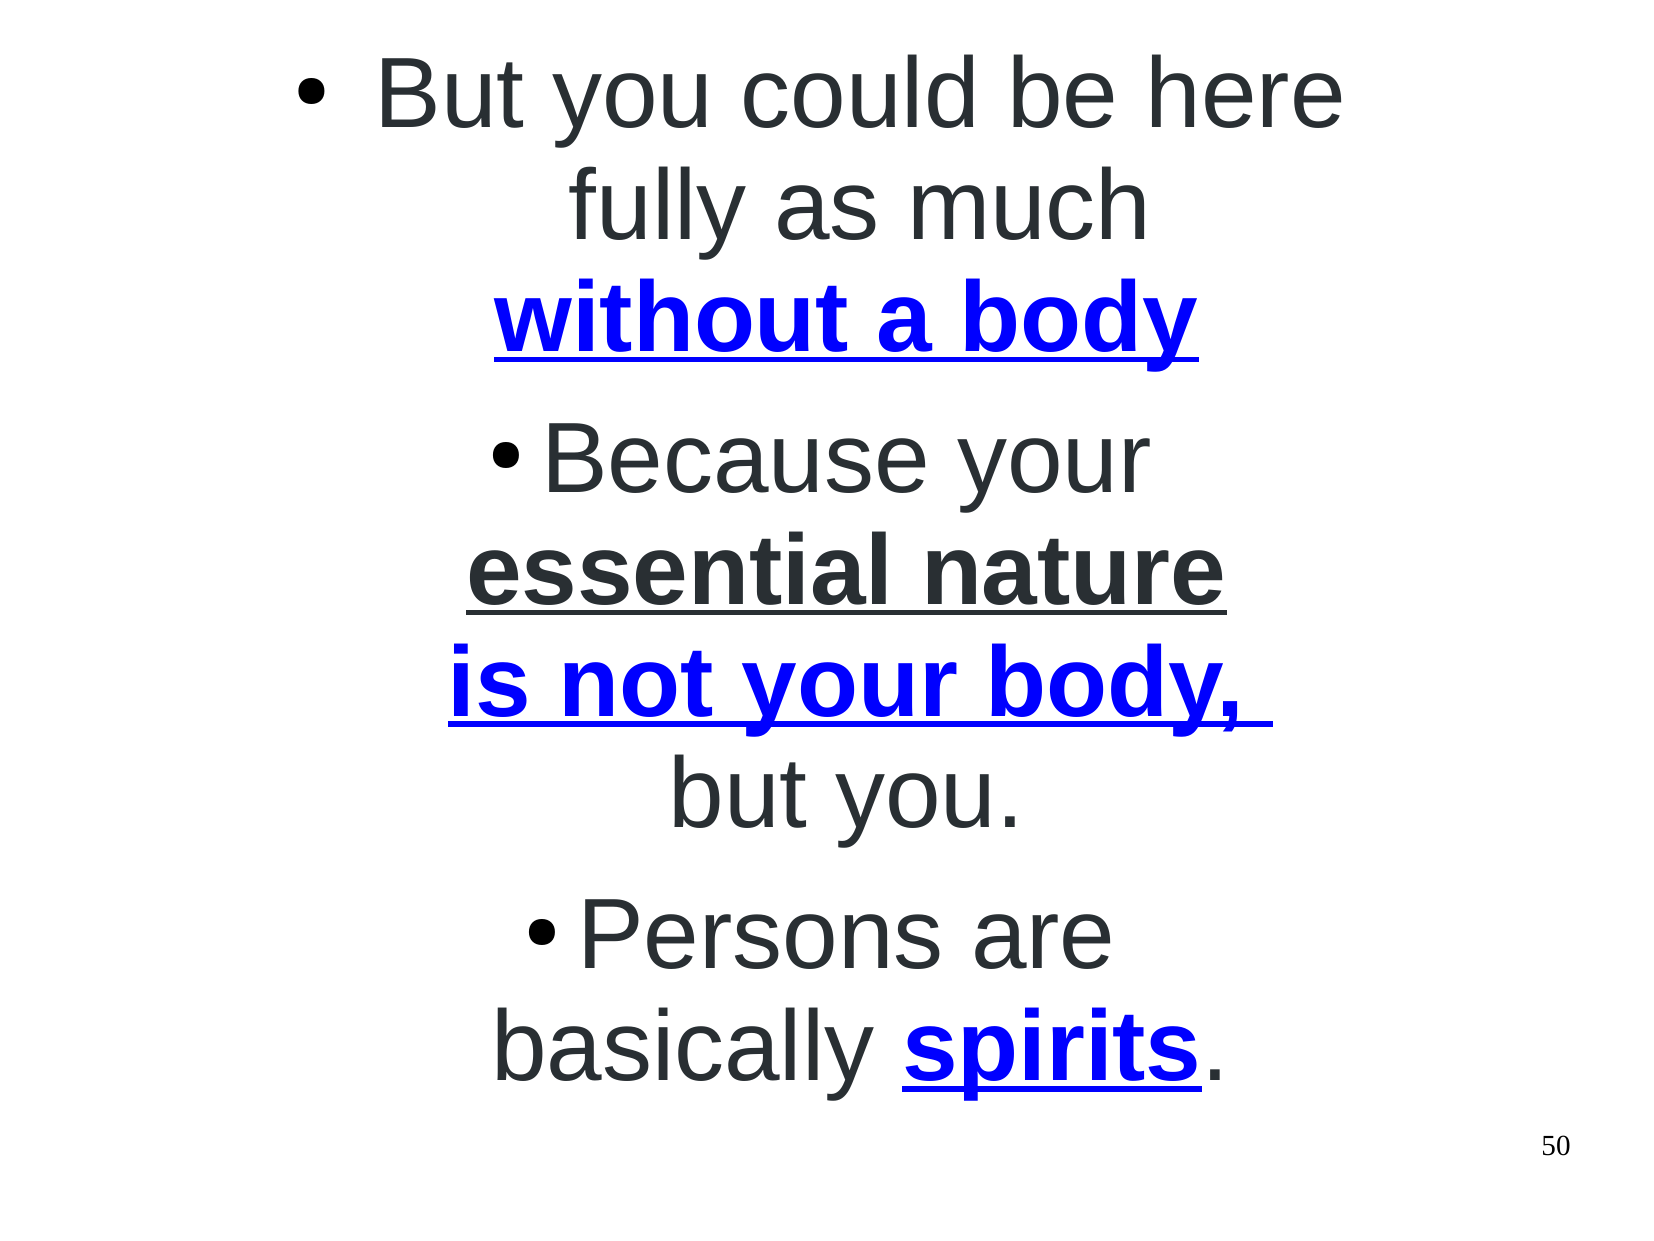

# But you could be here fully as much without a body
Because your
essential nature
is not your body,
but you.
Persons are
basically spirits.
50